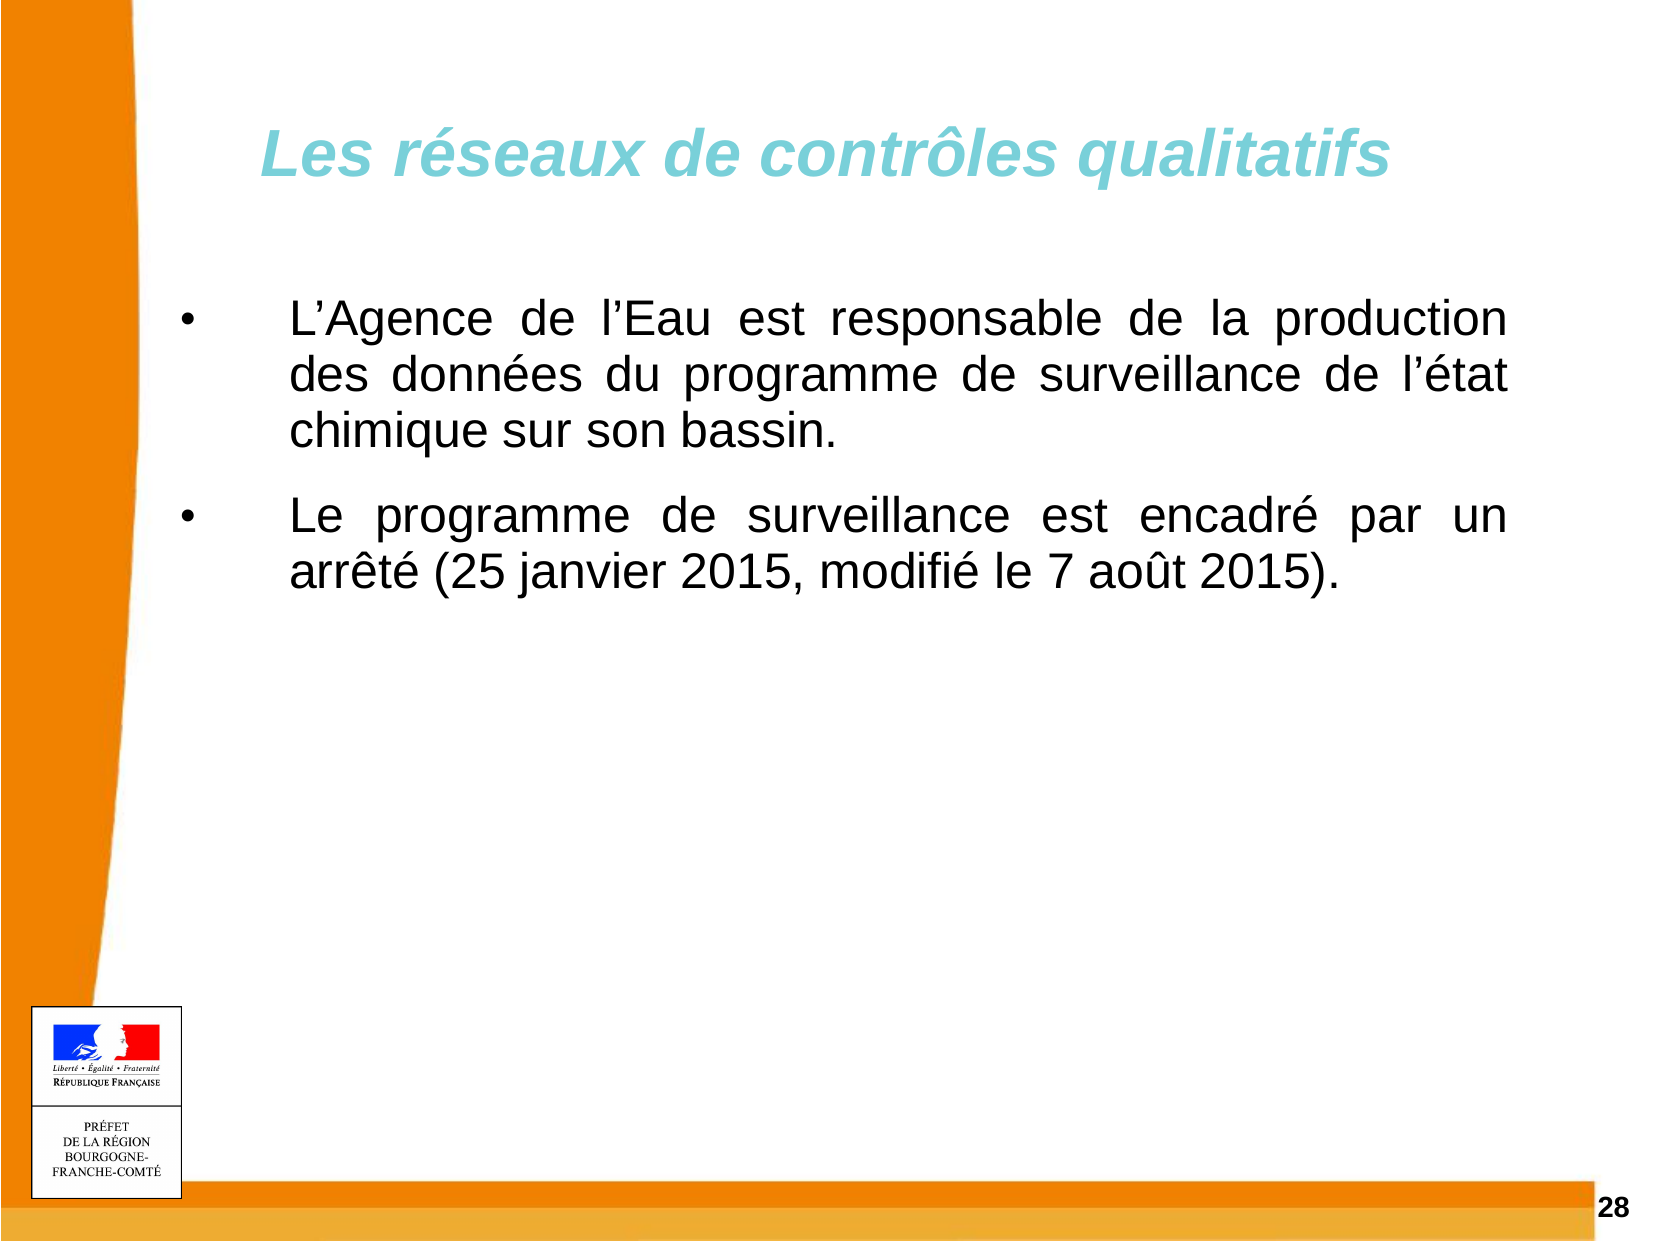

# Les réseaux de contrôles qualitatifs
•	L’Agence de l’Eau est responsable de la production des données du programme de surveillance de l’état chimique sur son bassin.
•	Le programme de surveillance est encadré par un arrêté (25 janvier 2015, modifié le 7 août 2015).
28